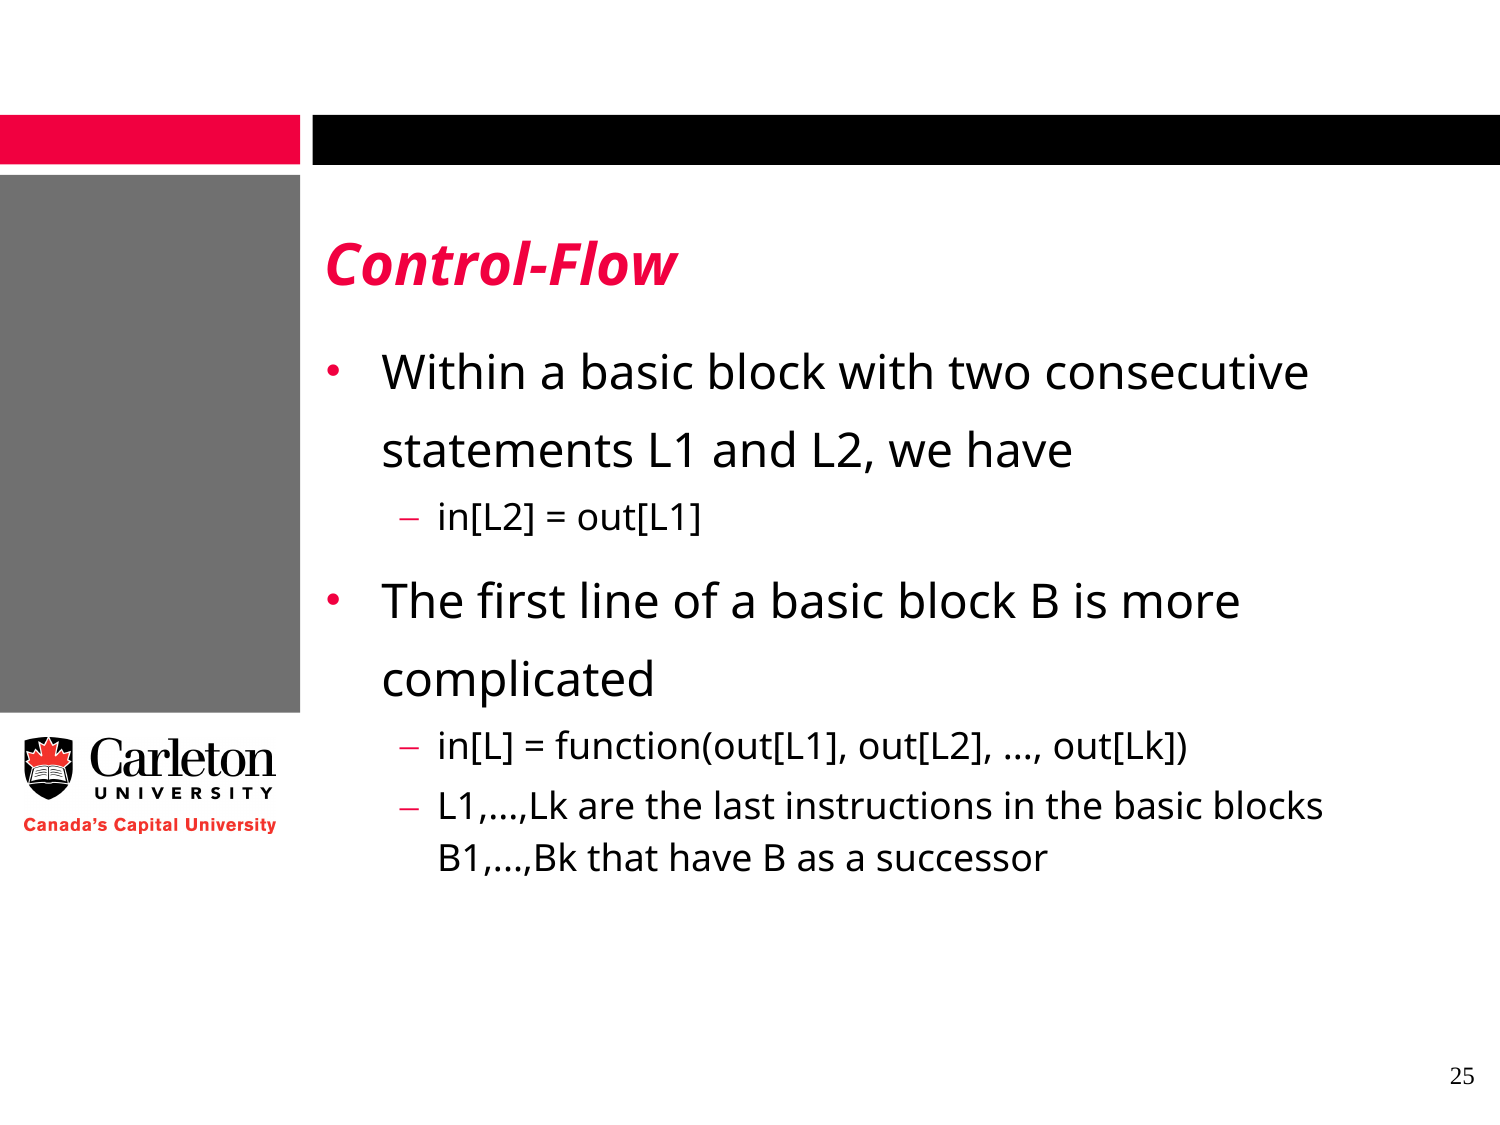

# Control-Flow
Within a basic block with two consecutive statements L1 and L2, we have
in[L2] = out[L1]
The first line of a basic block B is more complicated
in[L] = function(out[L1], out[L2], ..., out[Lk])
L1,...,Lk are the last instructions in the basic blocks B1,...,Bk that have B as a successor
25